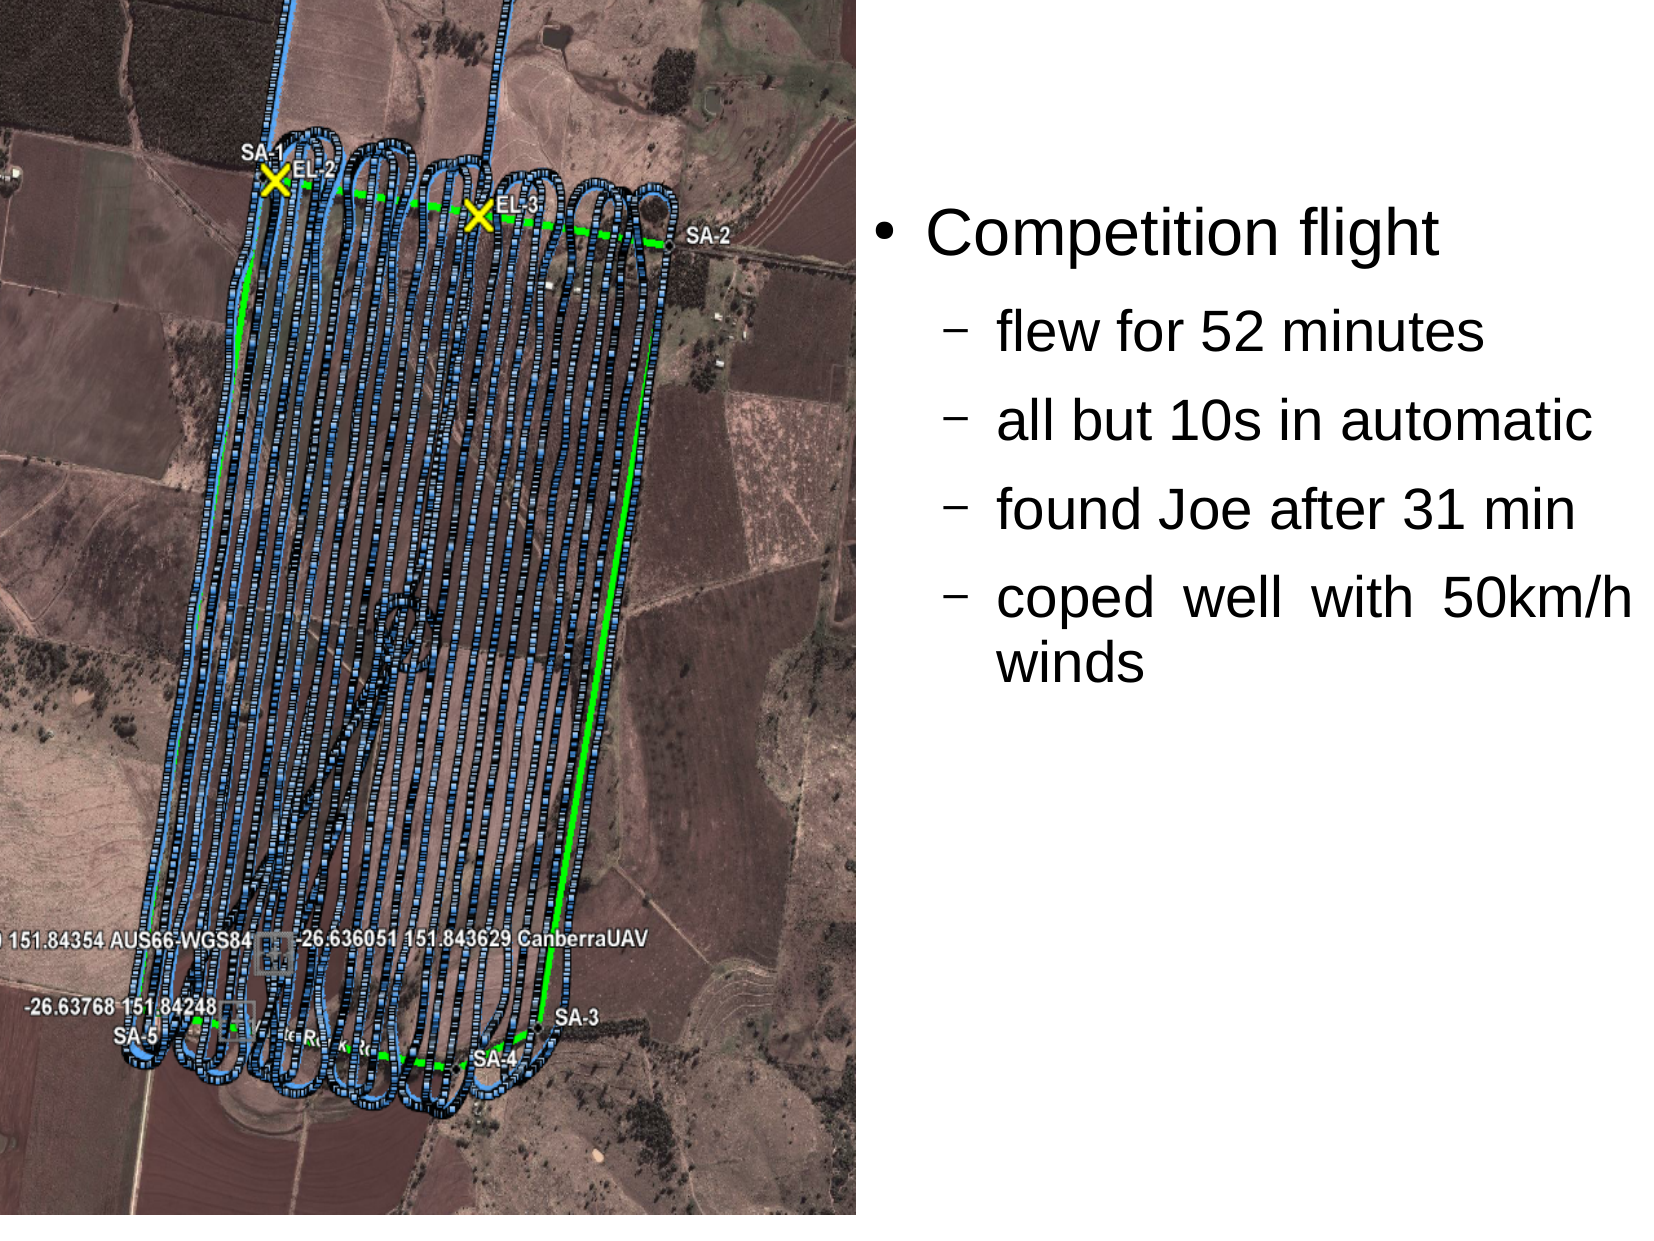

# Competition flight
flew for 52 minutes
all but 10s in automatic
found Joe after 31 min
coped well with 50km/h winds